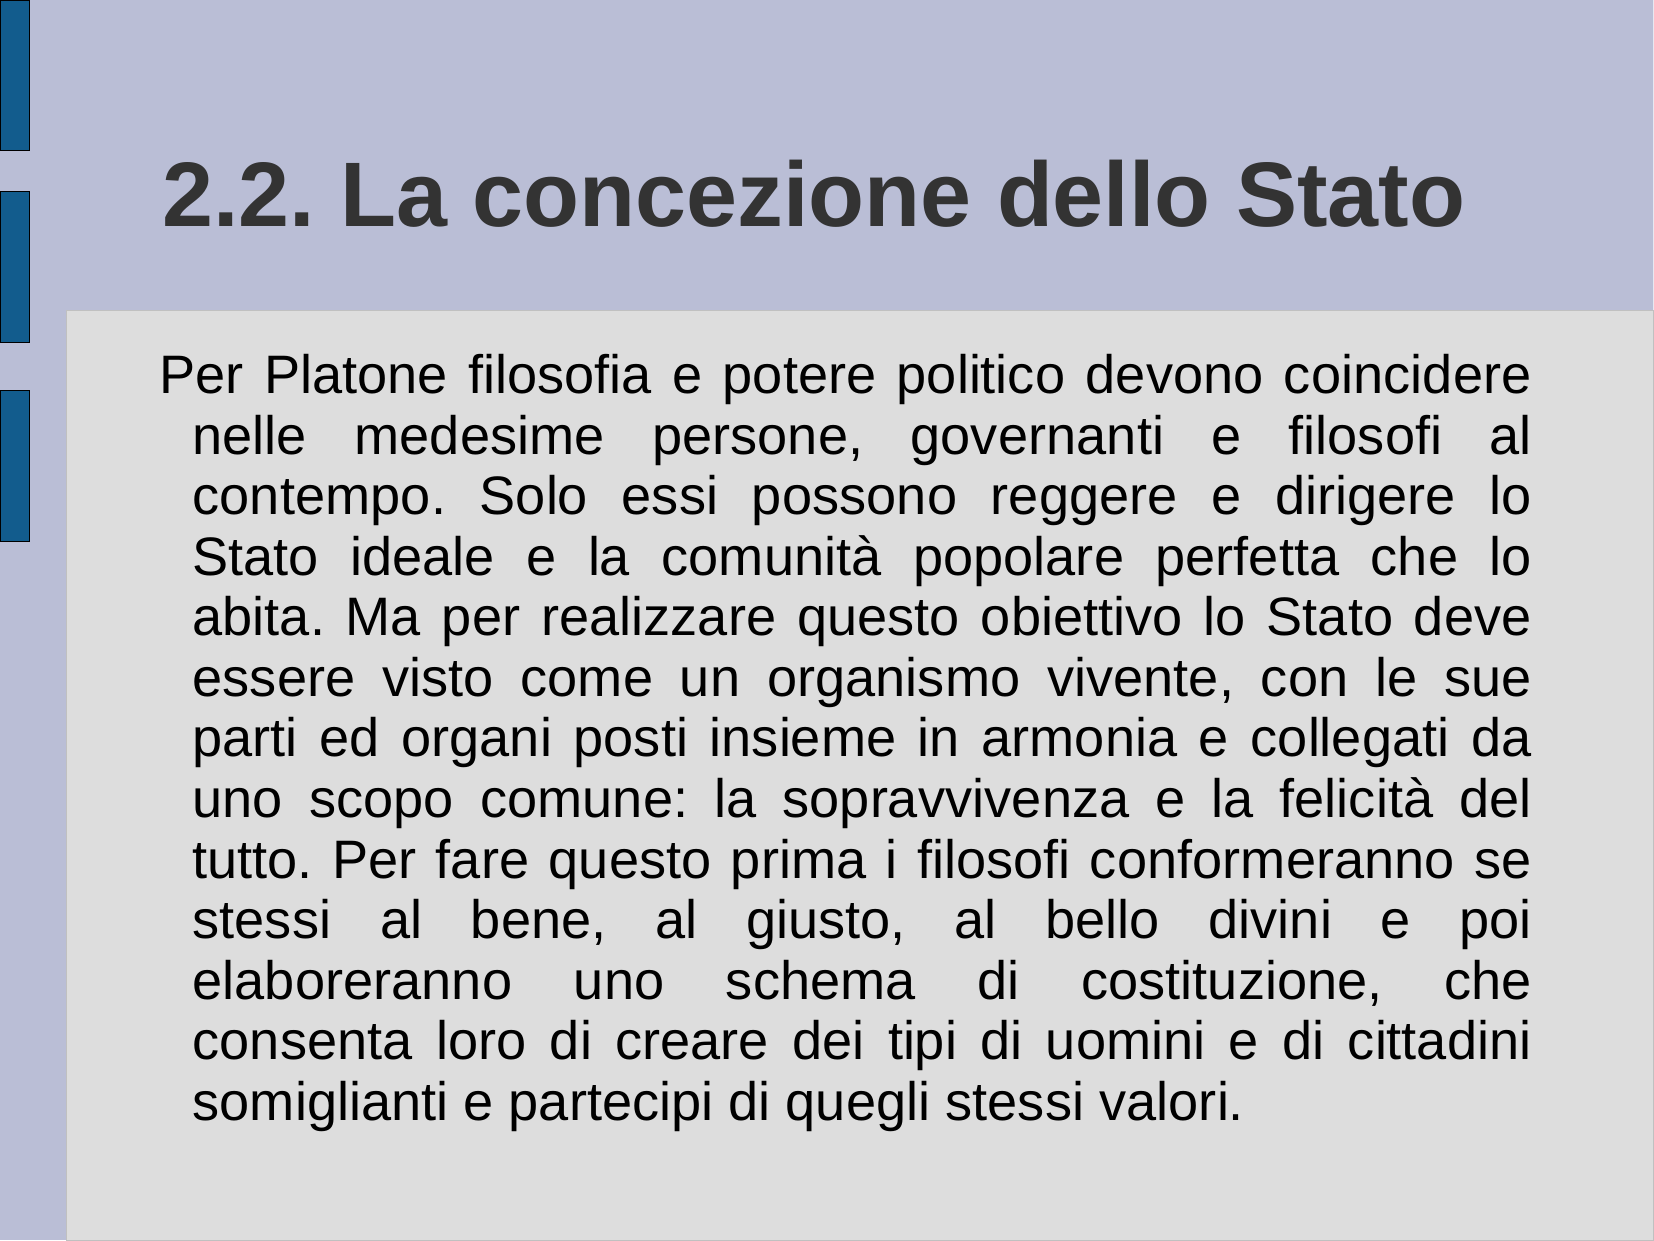

# 2.2. La concezione dello Stato
 Per Platone filosofia e potere politico devono coincidere nelle medesime persone, governanti e filosofi al contempo. Solo essi possono reggere e dirigere lo Stato ideale e la comunità popolare perfetta che lo abita. Ma per realizzare questo obiettivo lo Stato deve essere visto come un organismo vivente, con le sue parti ed organi posti insieme in armonia e collegati da uno scopo comune: la sopravvivenza e la felicità del tutto. Per fare questo prima i filosofi conformeranno se stessi al bene, al giusto, al bello divini e poi elaboreranno uno schema di costituzione, che consenta loro di creare dei tipi di uomini e di cittadini somiglianti e partecipi di quegli stessi valori.